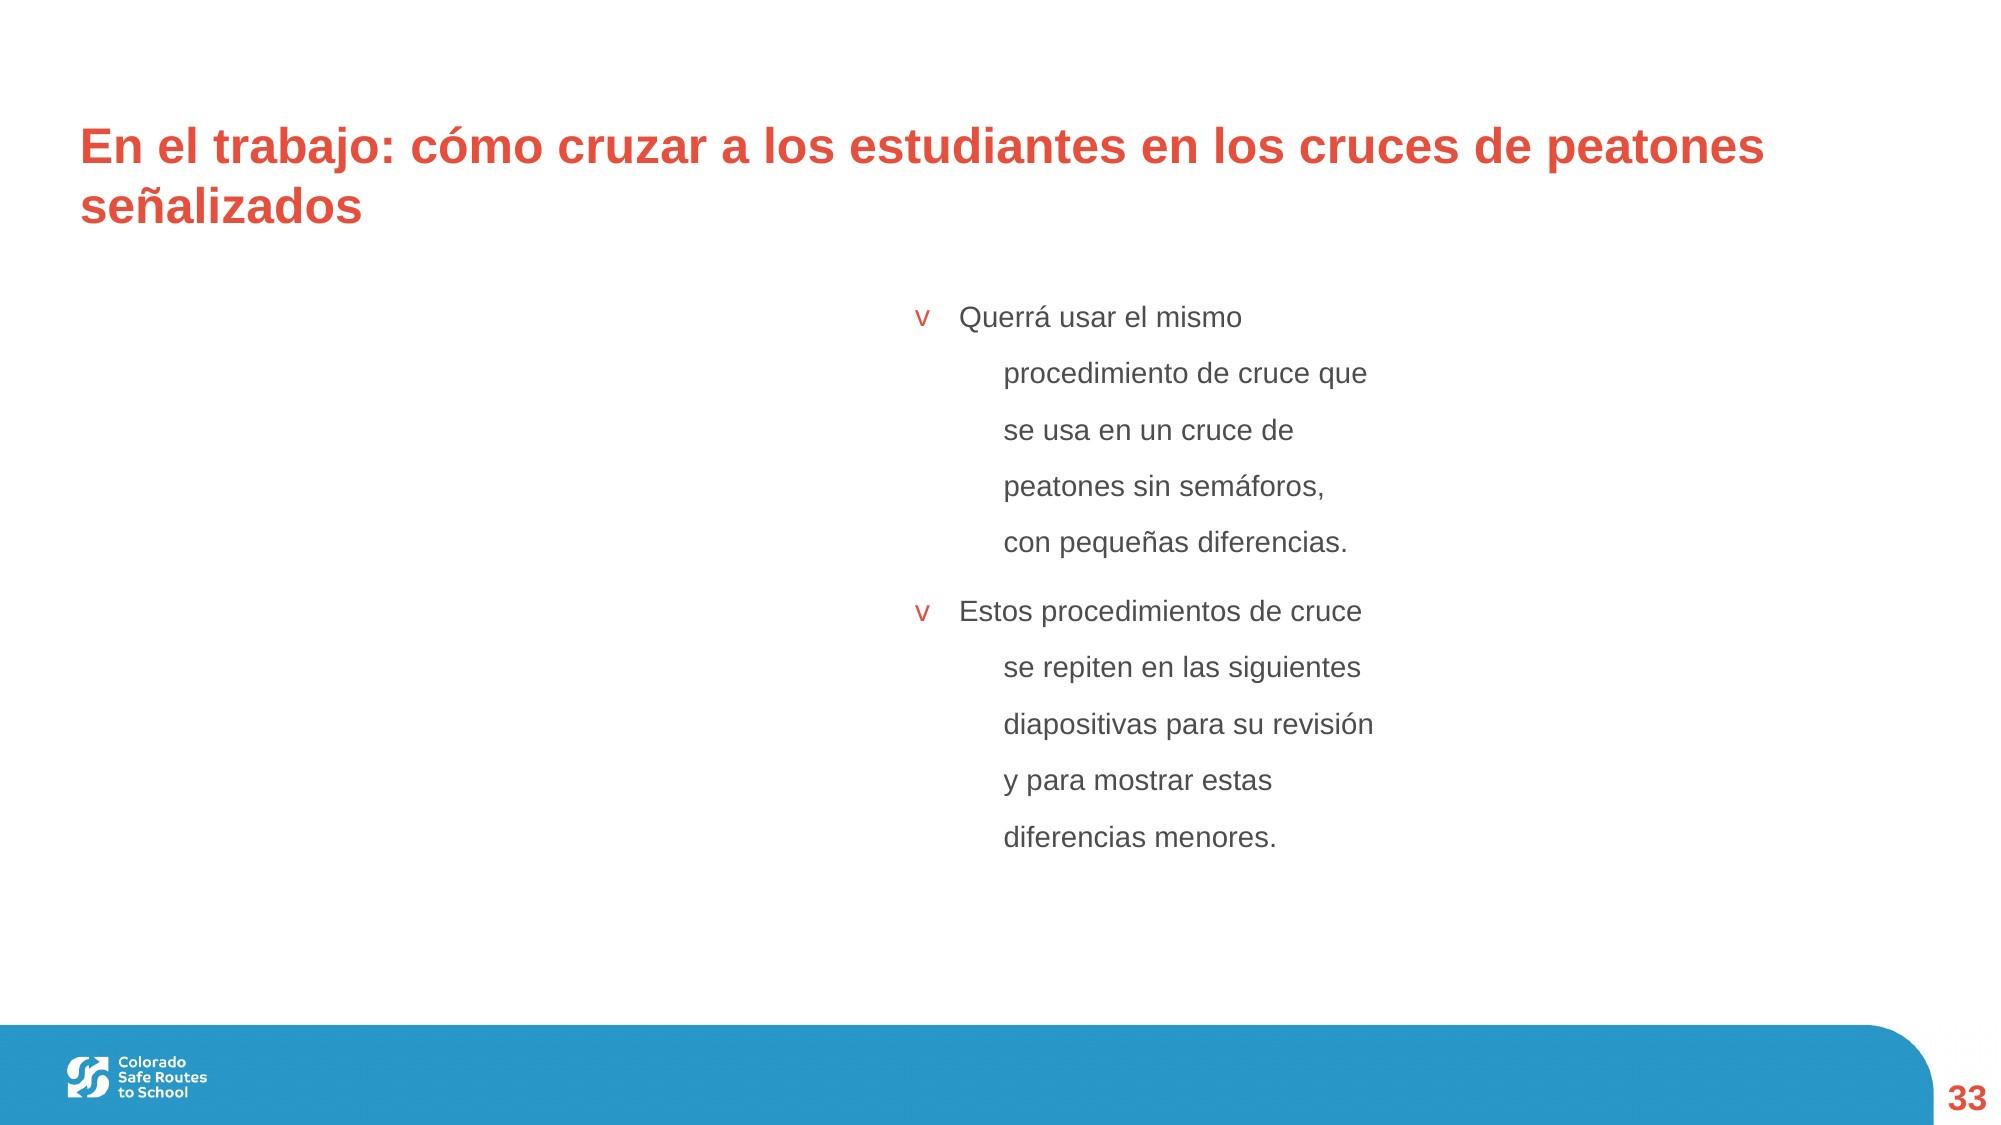

En el trabajo: cómo cruzar a los estudiantes en los cruces de peatones señalizados
# Querrá usar el mismo procedimiento de cruce que se usa en un cruce de peatones sin semáforos, con pequeñas diferencias.
Estos procedimientos de cruce se repiten en las siguientes diapositivas para su revisión y para mostrar estas diferencias menores.
33